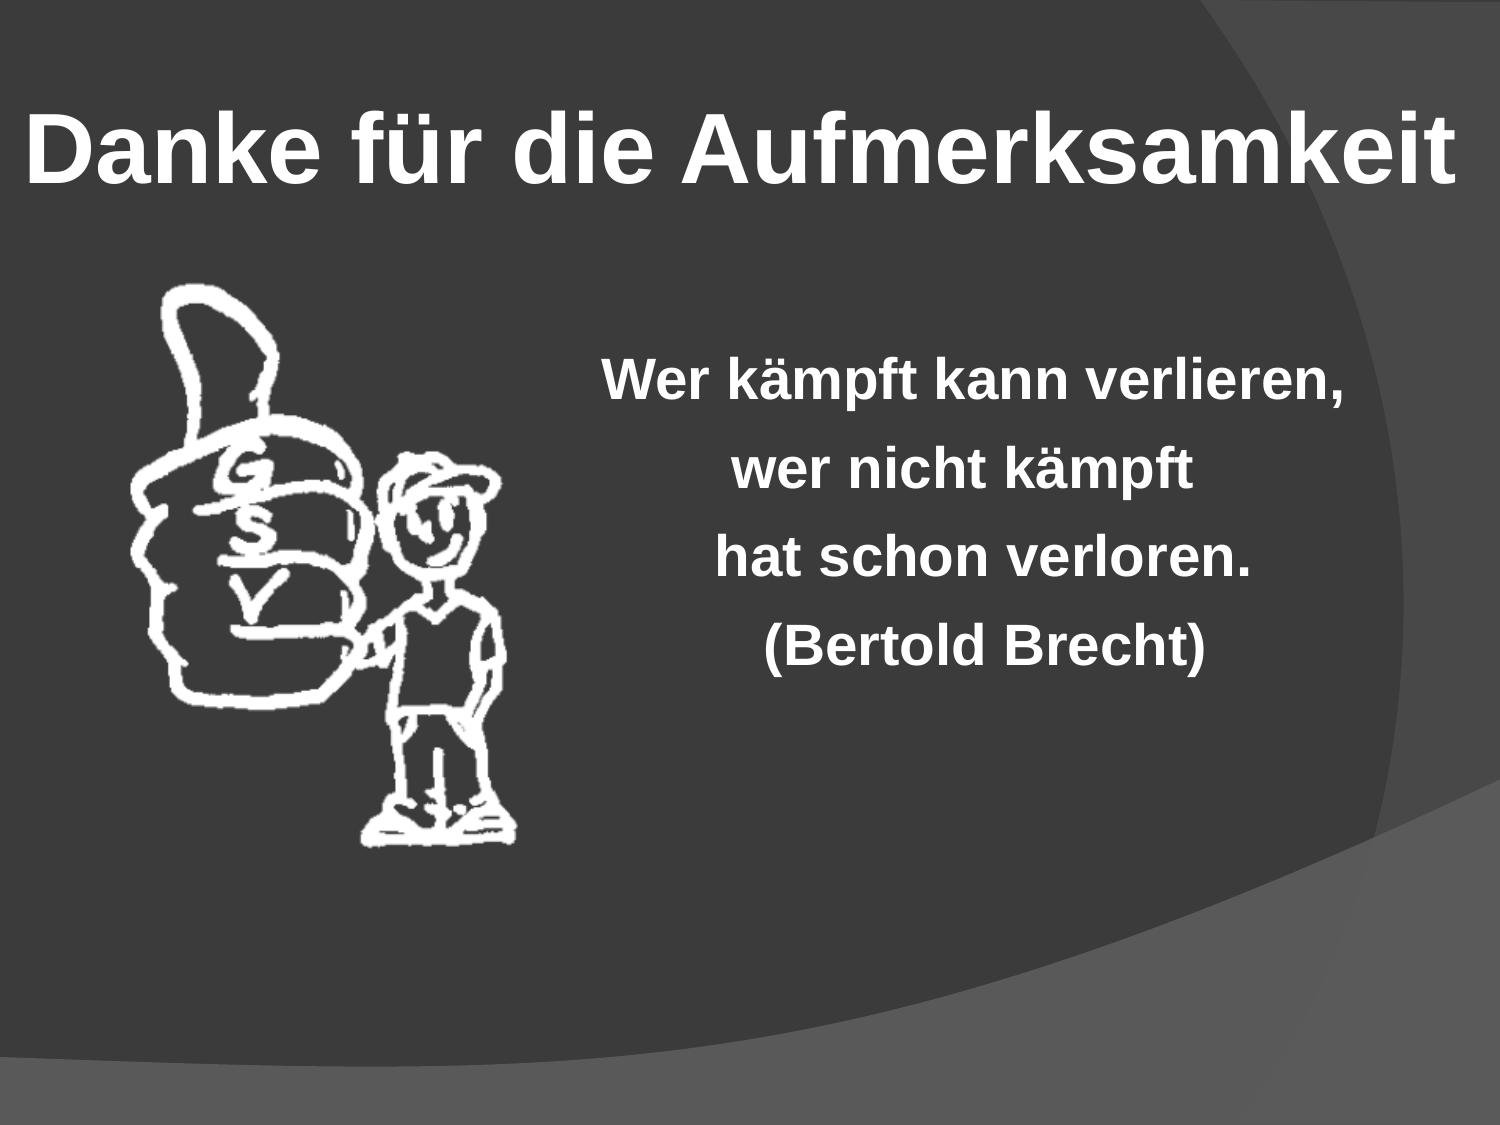

Danke für die Aufmerksamkeit
Wer kämpft kann verlieren,
 wer nicht kämpft
 hat schon verloren.
 (Bertold Brecht)